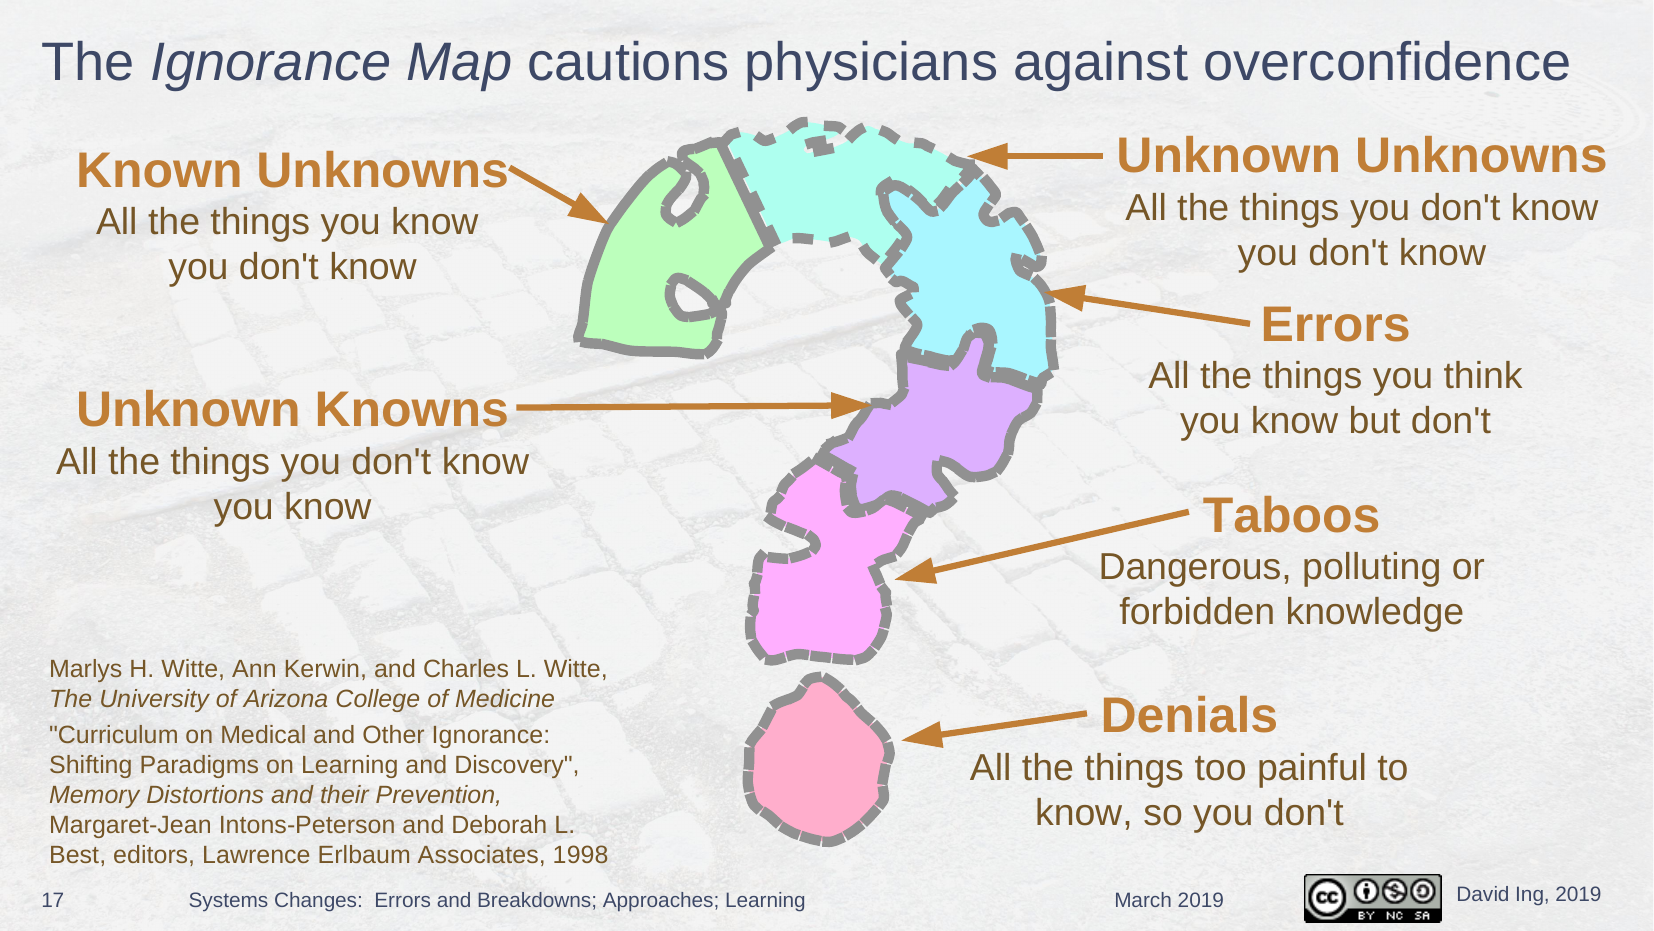

# The Ignorance Map cautions physicians against overconfidence
Unknown Unknowns
All the things you don't know you don't know
Known Unknowns
All the things you know
you don't know
Errors
All the things you think you know but don't
Unknown Knowns
All the things you don't know you know
Taboos
Dangerous, polluting or forbidden knowledge
Marlys H. Witte, Ann Kerwin, and Charles L. Witte, The University of Arizona College of Medicine
"Curriculum on Medical and Other Ignorance: Shifting Paradigms on Learning and Discovery", Memory Distortions and their Prevention, Margaret-Jean Intons-Peterson and Deborah L. Best, editors, Lawrence Erlbaum Associates, 1998
Denials
All the things too painful to know, so you don't
Systems Changes: Errors and Breakdowns; Approaches; Learning
March 2019